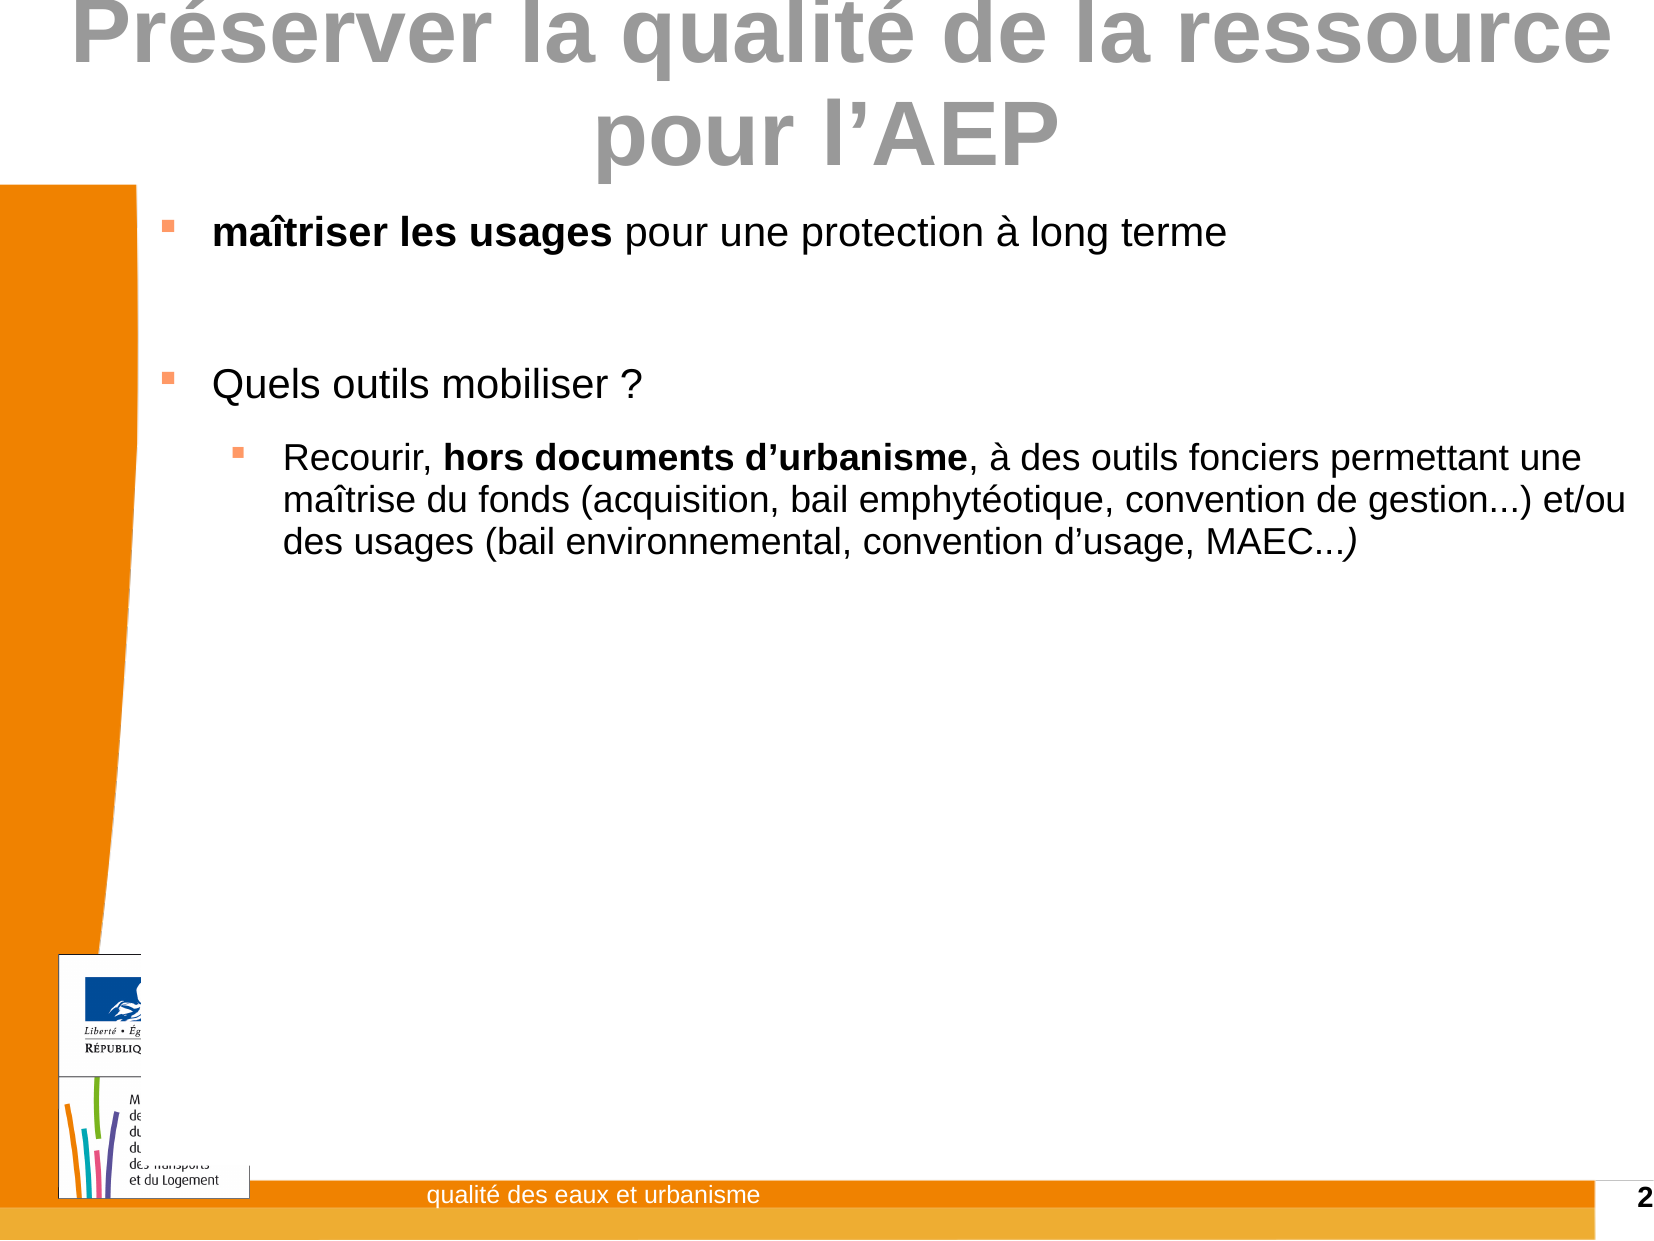

# Préserver la qualité de la ressource pour l’AEP
maîtriser les usages pour une protection à long terme
Quels outils mobiliser ?
Recourir, hors documents d’urbanisme, à des outils fonciers permettant une maîtrise du fonds (acquisition, bail emphytéotique, convention de gestion...) et/ou des usages (bail environnemental, convention d’usage, MAEC...)
avril 2019
qualité des eaux et urbanisme
2